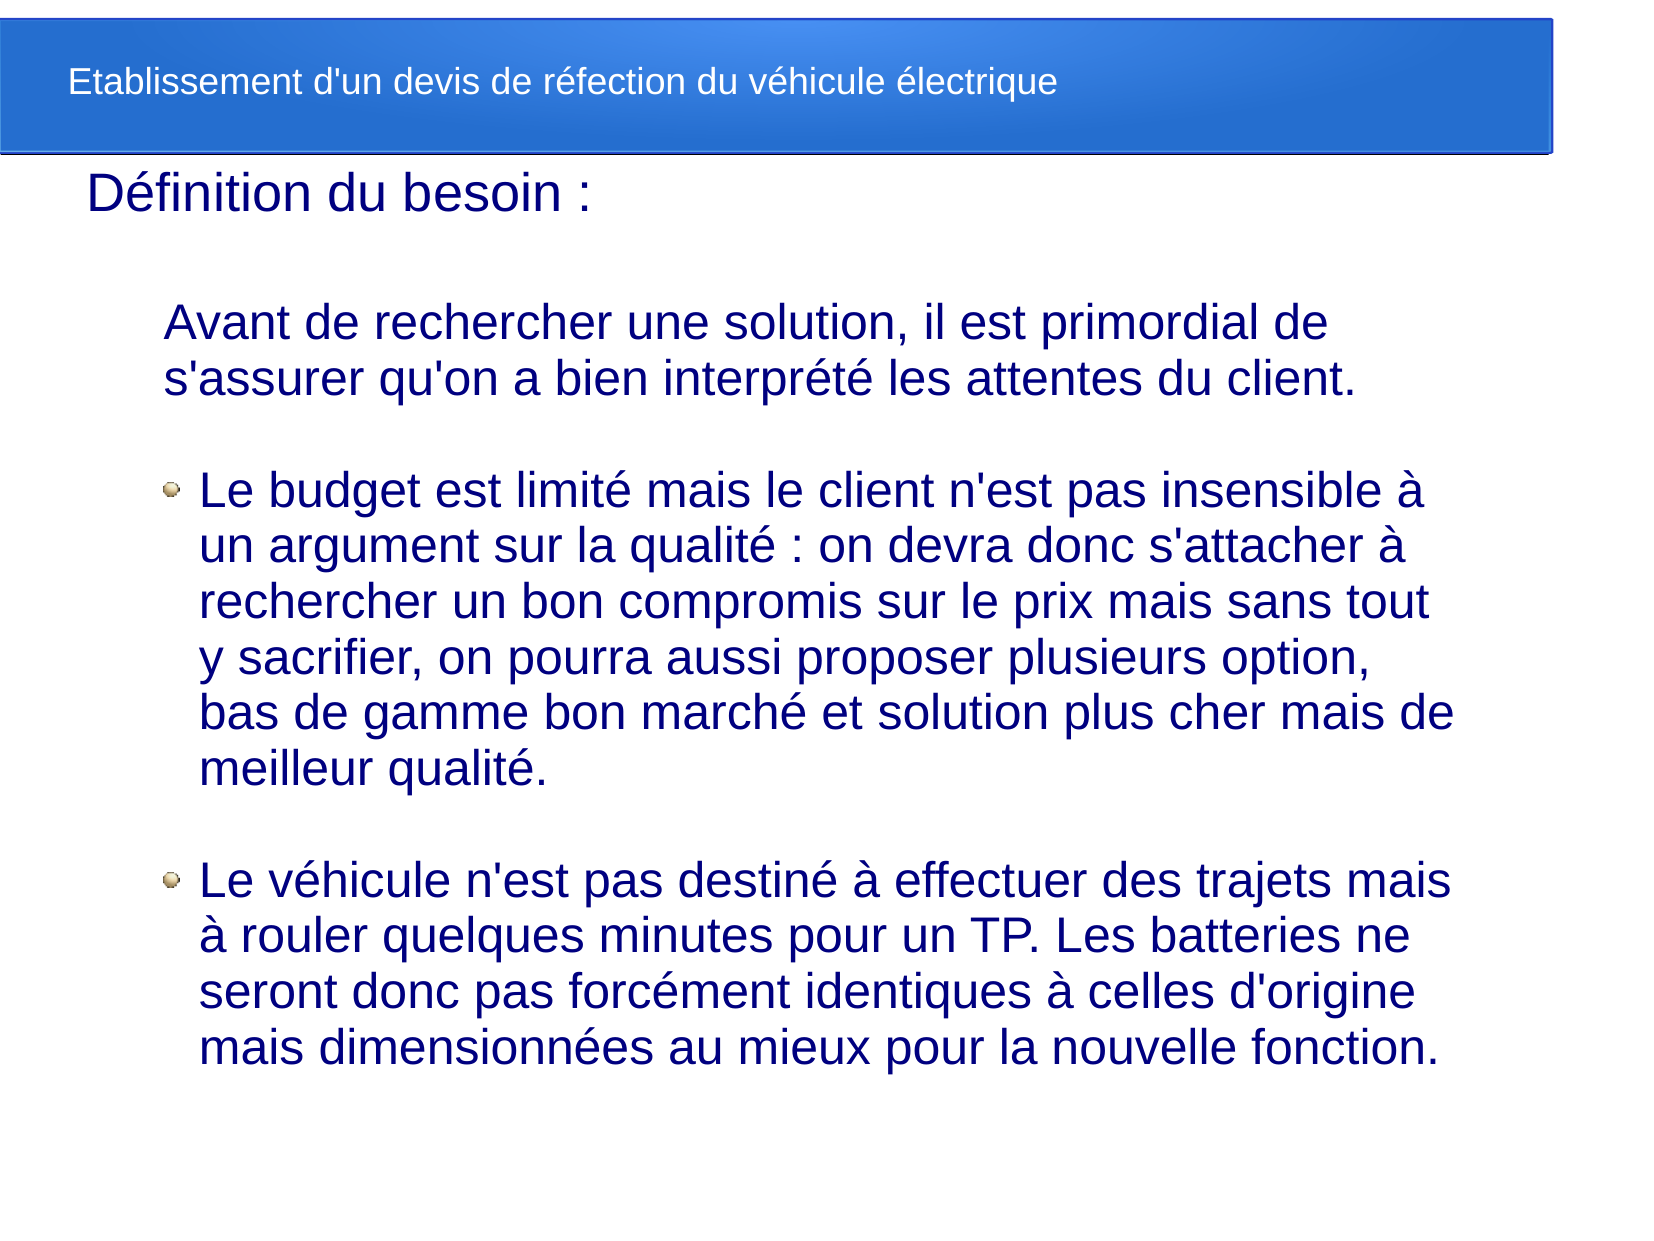

Etablissement d'un devis de réfection du véhicule électrique
Définition du besoin :
Avant de rechercher une solution, il est primordial de s'assurer qu'on a bien interprété les attentes du client.
Le budget est limité mais le client n'est pas insensible à un argument sur la qualité : on devra donc s'attacher à rechercher un bon compromis sur le prix mais sans tout y sacrifier, on pourra aussi proposer plusieurs option, bas de gamme bon marché et solution plus cher mais de meilleur qualité.
Le véhicule n'est pas destiné à effectuer des trajets mais à rouler quelques minutes pour un TP. Les batteries ne seront donc pas forcément identiques à celles d'origine mais dimensionnées au mieux pour la nouvelle fonction.